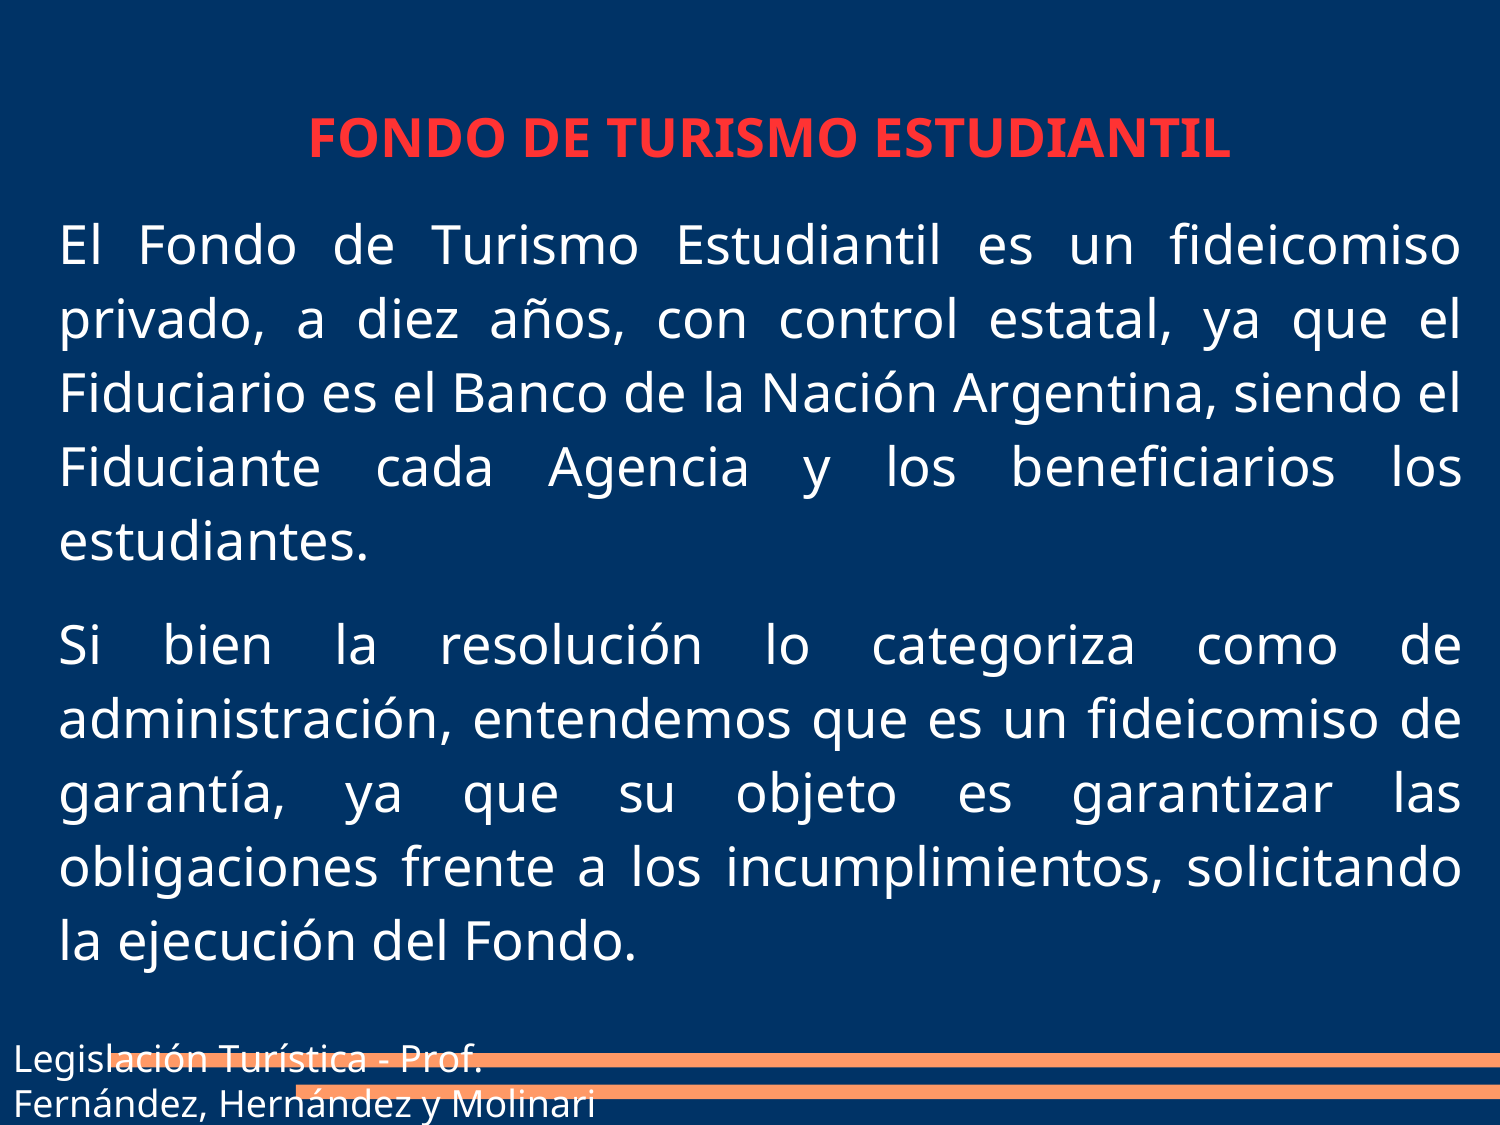

# FONDO DE TURISMO ESTUDIANTIL
El Fondo de Turismo Estudiantil es un fideicomiso privado, a diez años, con control estatal, ya que el Fiduciario es el Banco de la Nación Argentina, siendo el Fiduciante cada Agencia y los beneficiarios los estudiantes.
Si bien la resolución lo categoriza como de administración, entendemos que es un fideicomiso de garantía, ya que su objeto es garantizar las obligaciones frente a los incumplimientos, solicitando la ejecución del Fondo.
Legislación Turística - Prof. Fernández, Hernández y Molinari